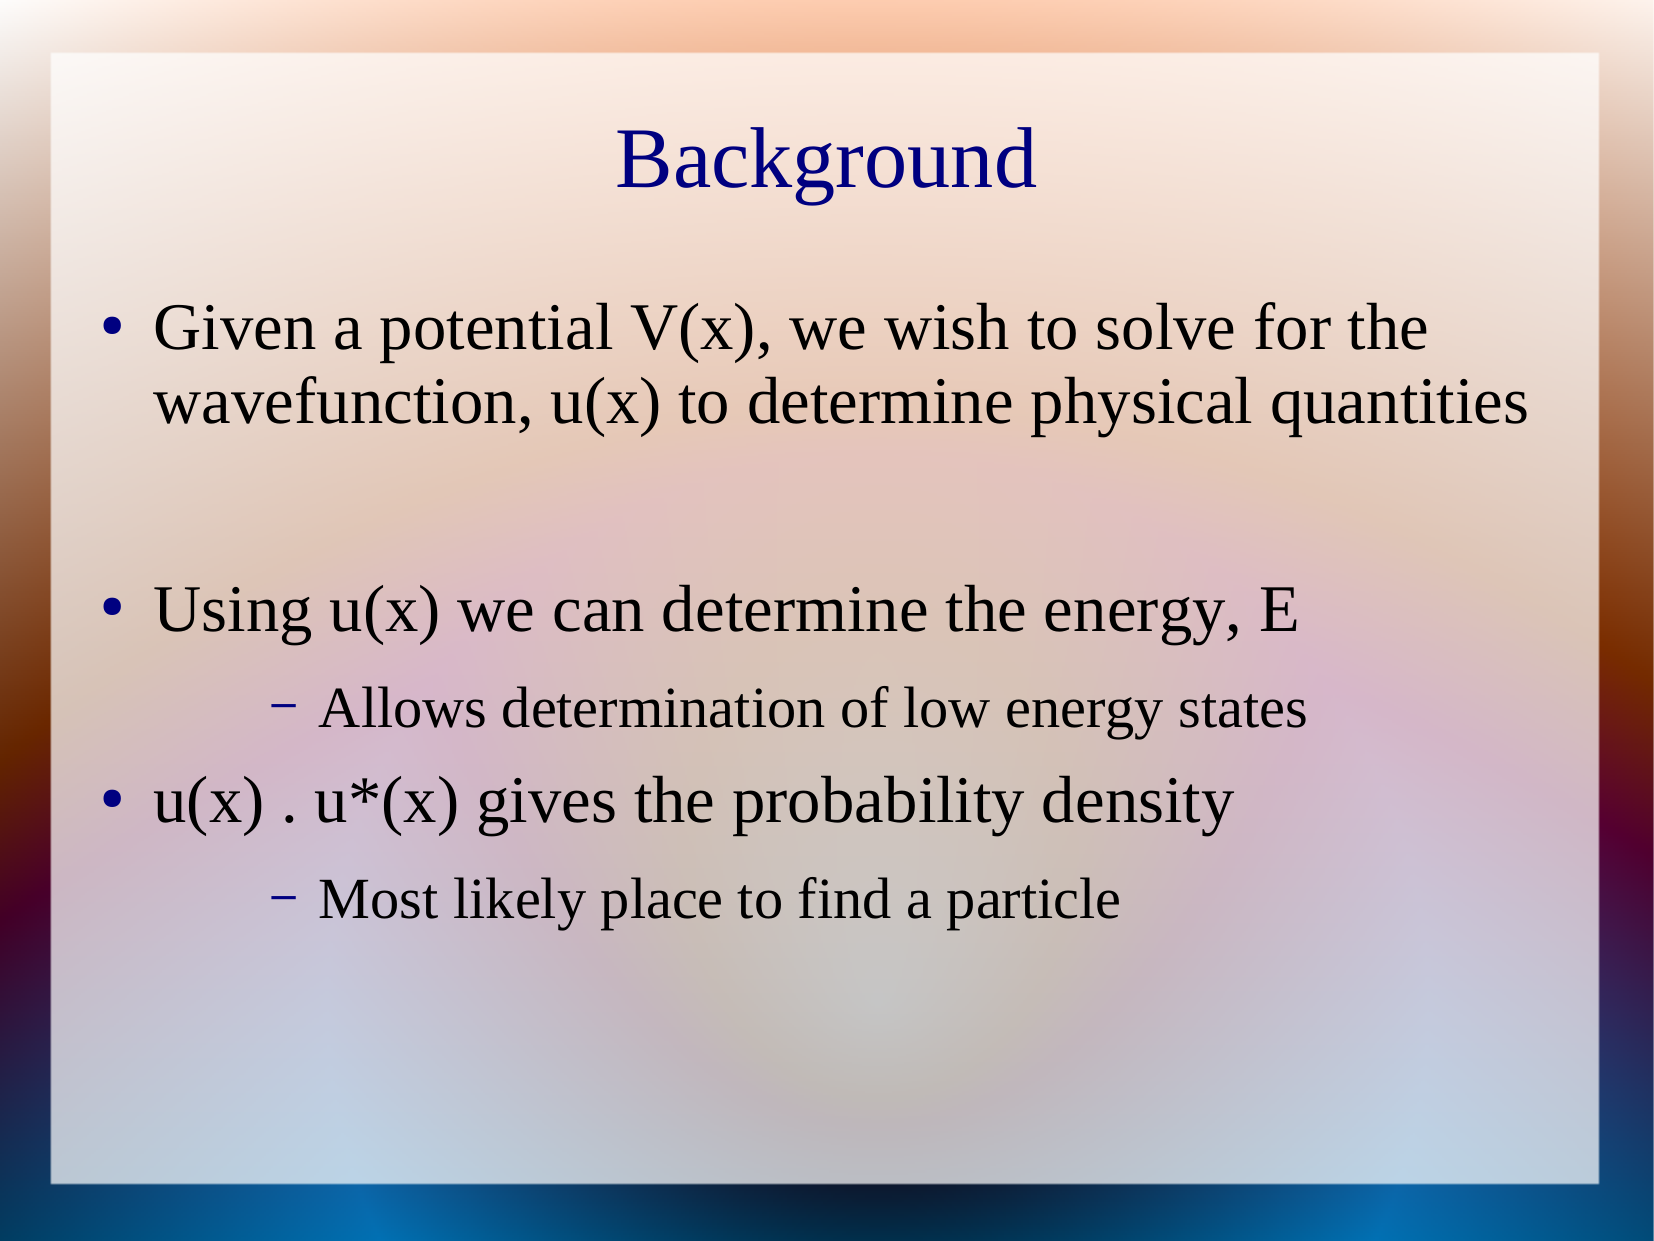

# Background
Given a potential V(x), we wish to solve for the wavefunction, u(x) to determine physical quantities
Using u(x) we can determine the energy, E
Allows determination of low energy states
u(x) . u*(x) gives the probability density
Most likely place to find a particle